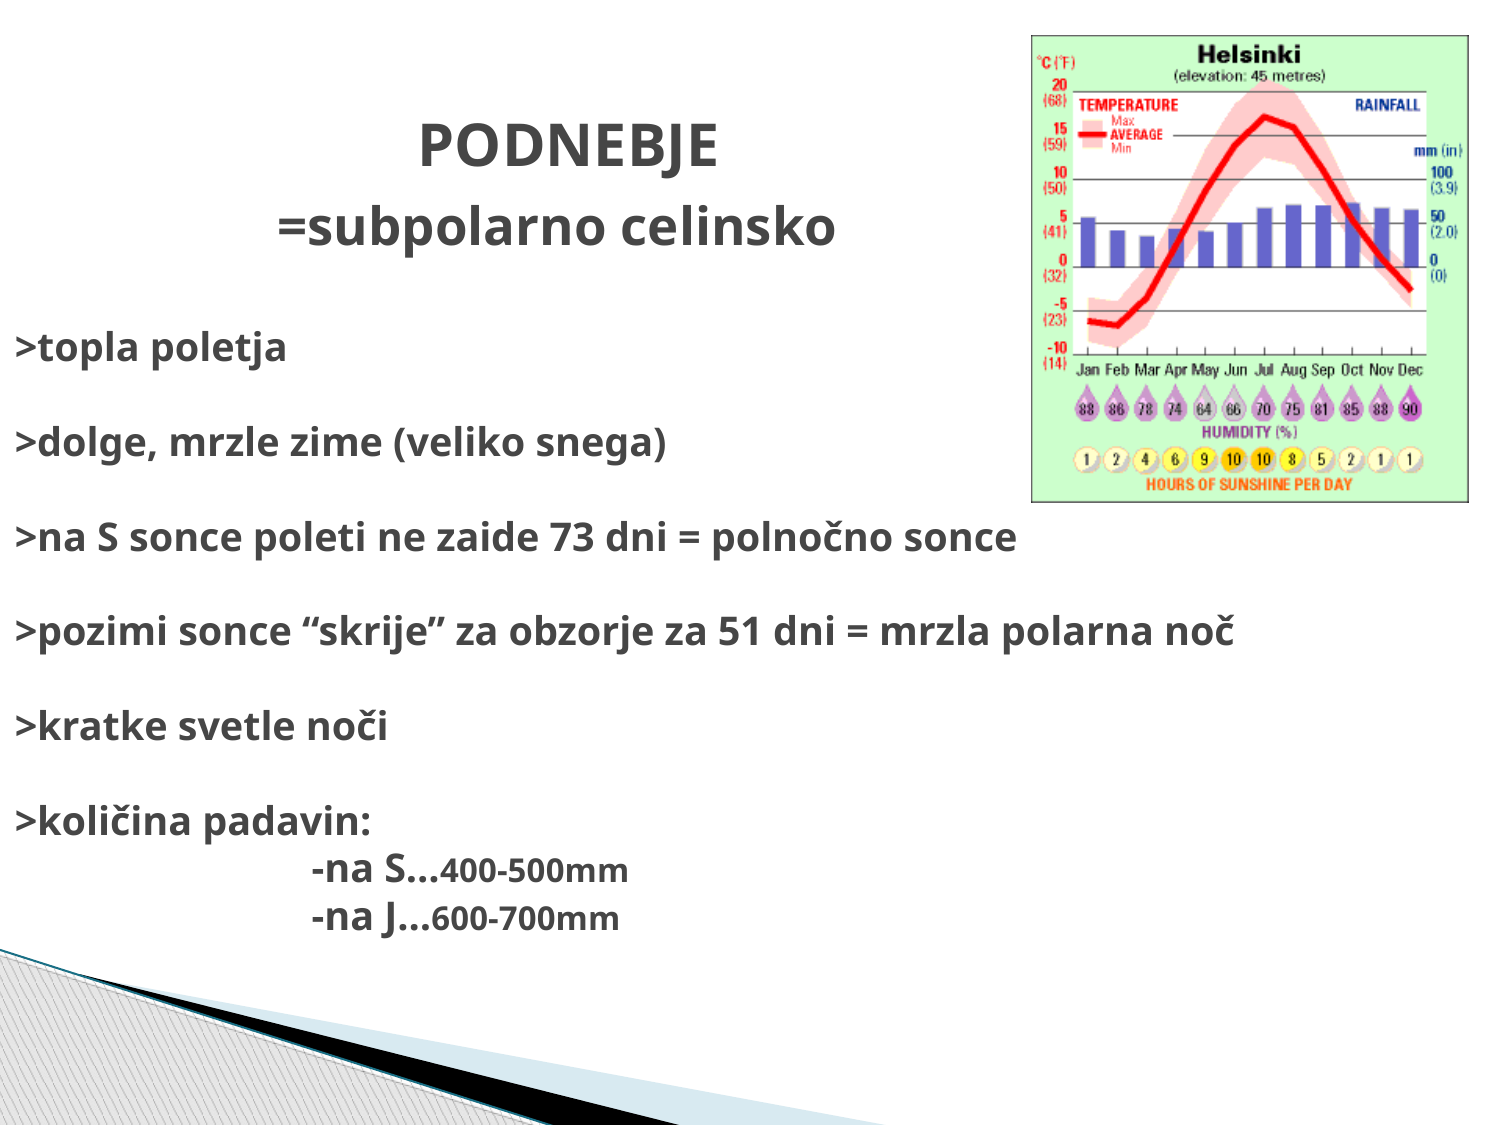

# PODNEBJE =subpolarno celinsko >topla poletja >dolge, mrzle zime (veliko snega) >na S sonce poleti ne zaide 73 dni = polnočno sonce >pozimi sonce “skrije” za obzorje za 51 dni = mrzla polarna noč >kratke svetle noči >količina padavin: -na S…400-500mm -na J…600-700mm